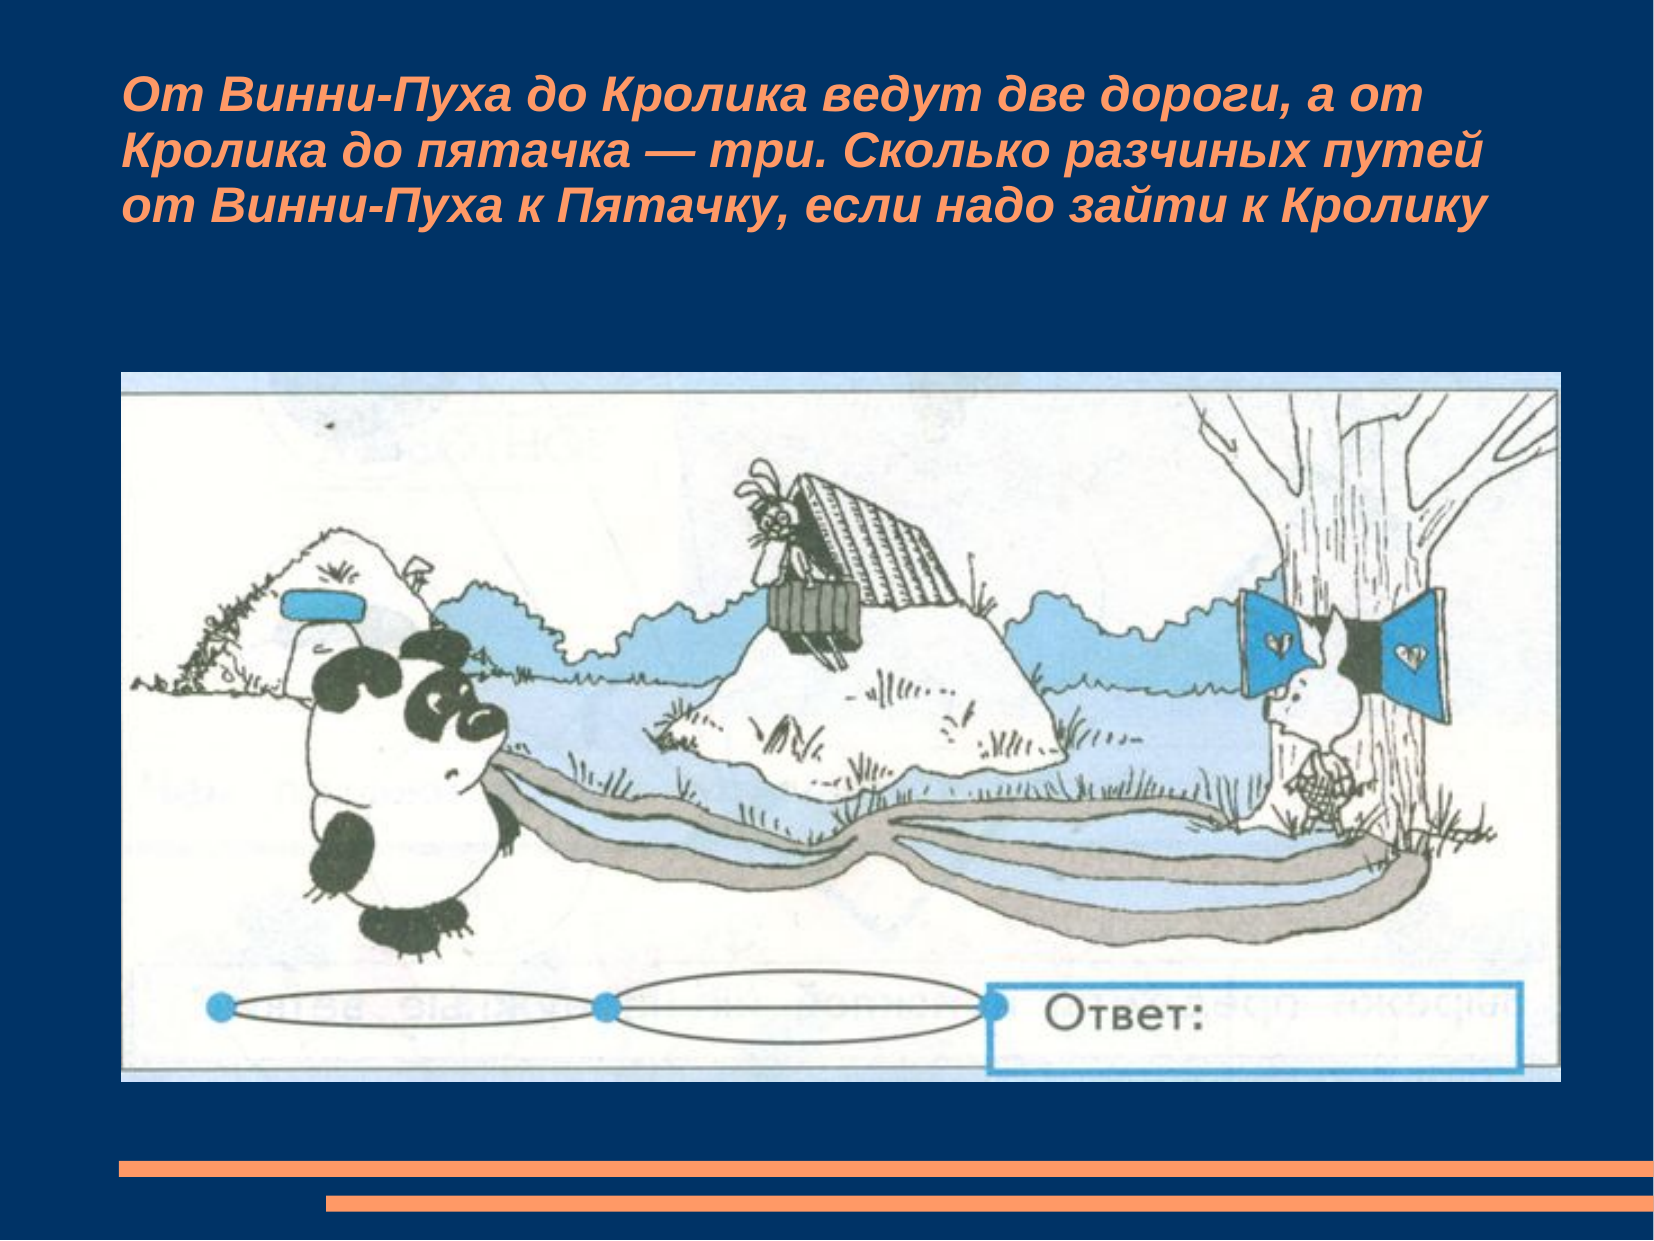

# От Винни-Пуха до Кролика ведут две дороги, а от Кролика до пятачка — три. Сколько разчиных путей от Винни-Пуха к Пятачку, если надо зайти к Кролику